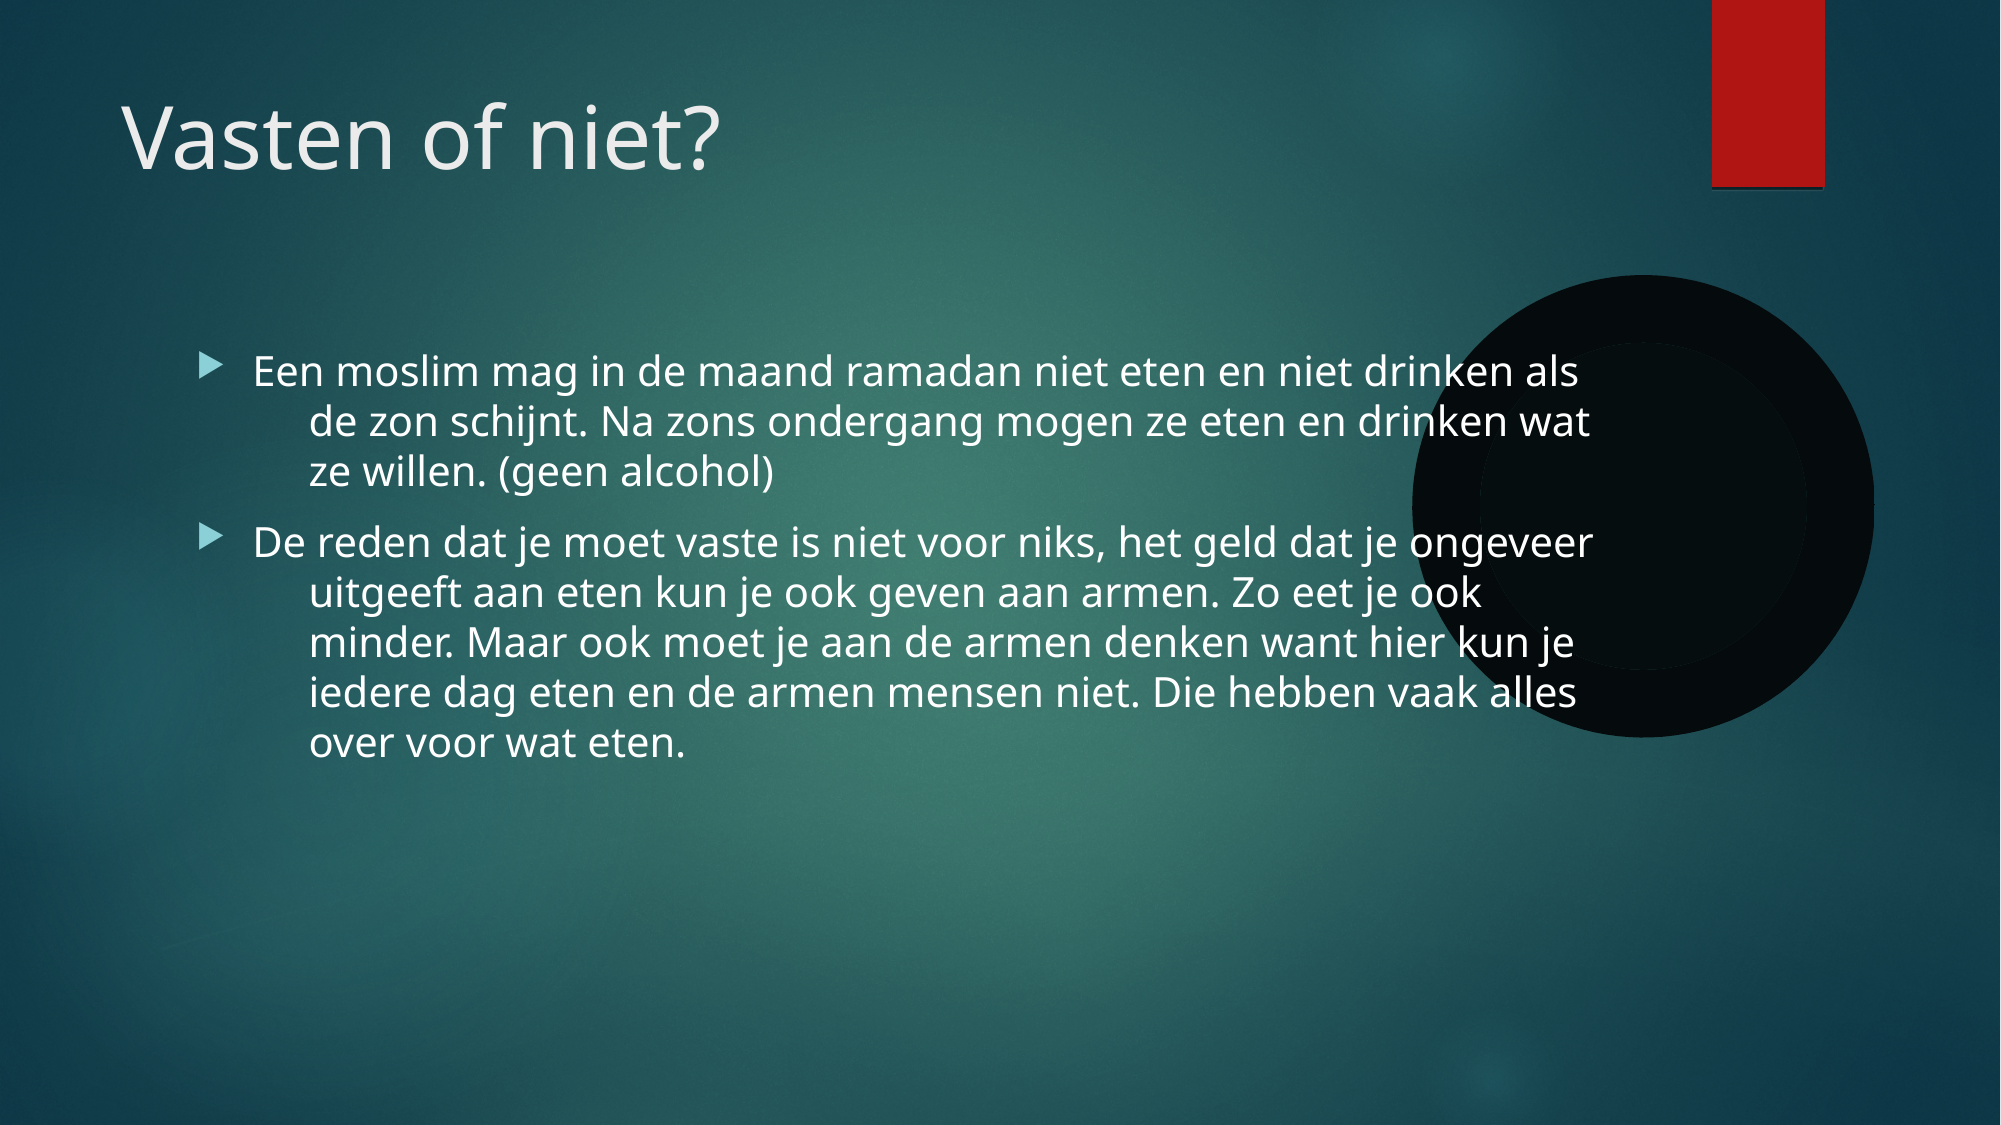

# Vasten of niet?
Een moslim mag in de maand ramadan niet eten en niet drinken als de zon schijnt. Na zons ondergang mogen ze eten en drinken wat ze willen. (geen alcohol)
De reden dat je moet vaste is niet voor niks, het geld dat je ongeveer uitgeeft aan eten kun je ook geven aan armen. Zo eet je ook minder. Maar ook moet je aan de armen denken want hier kun je iedere dag eten en de armen mensen niet. Die hebben vaak alles over voor wat eten.